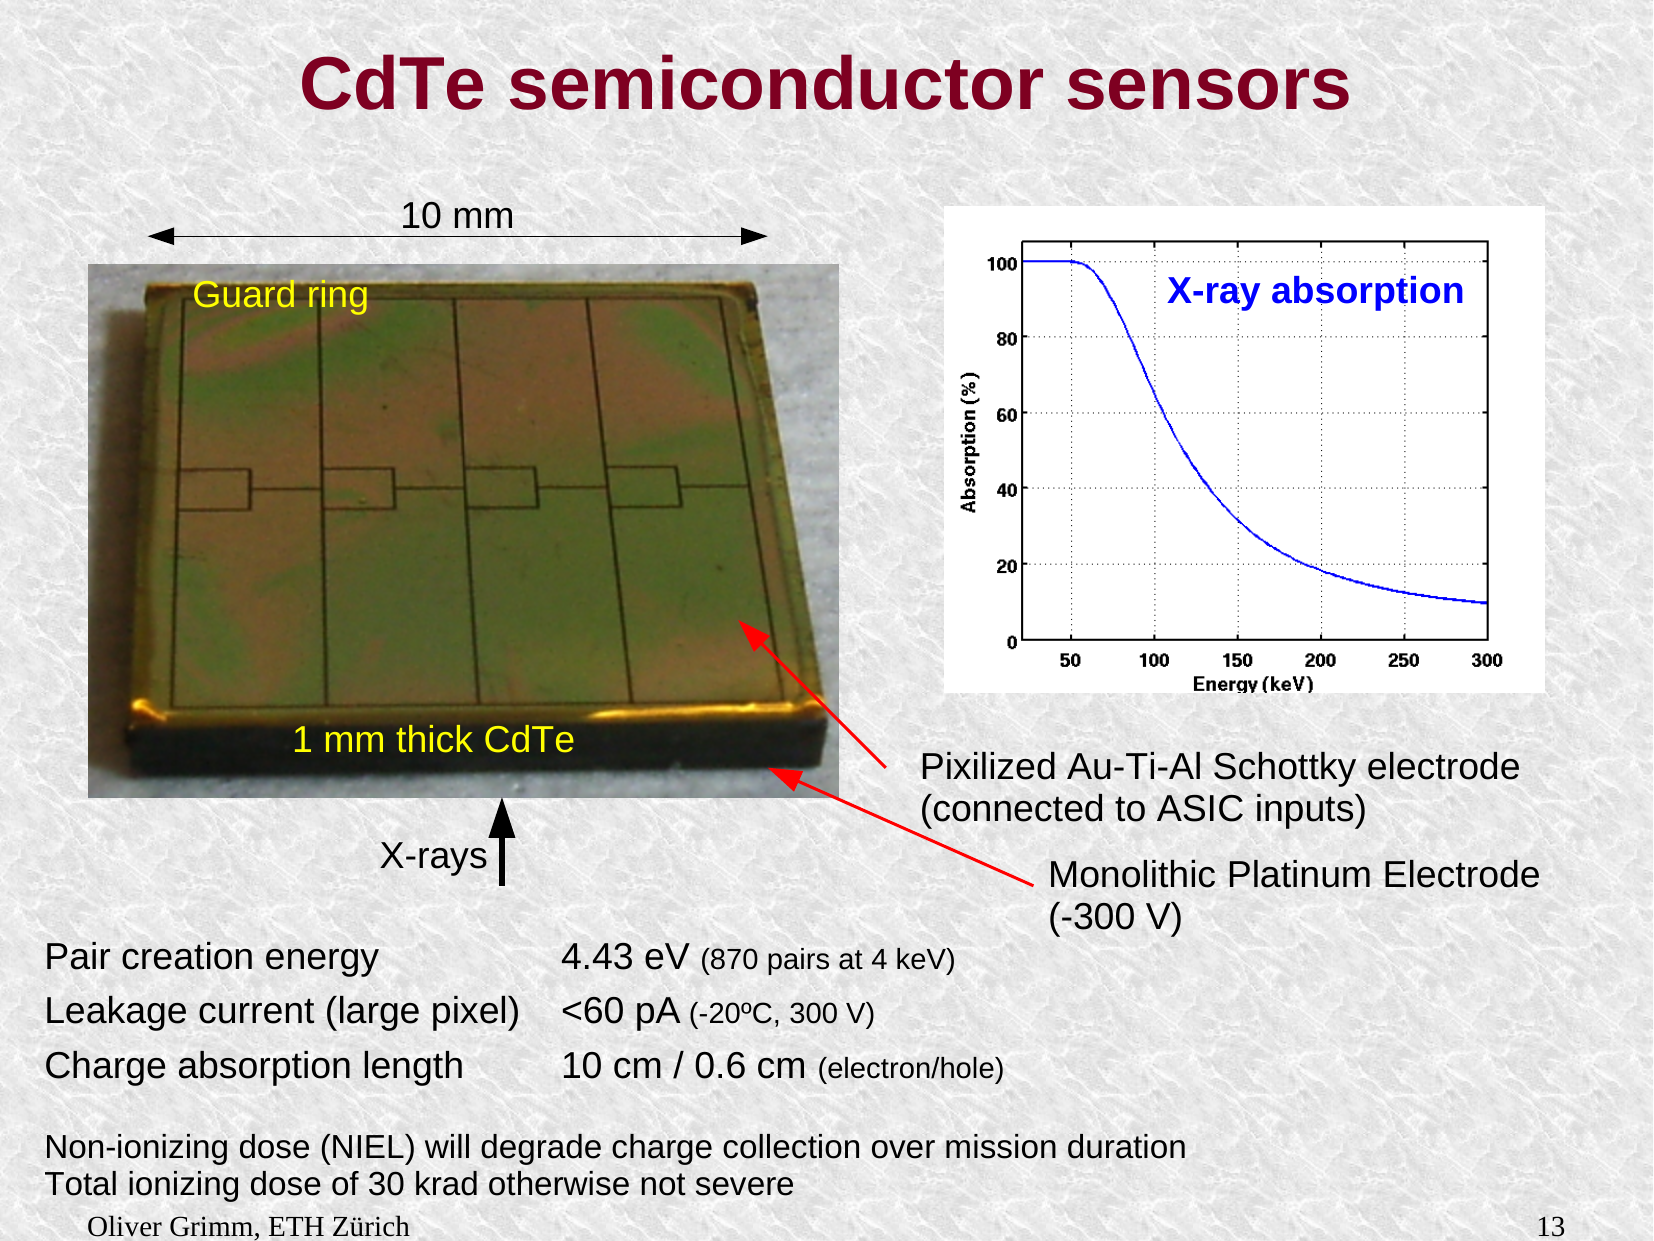

# CdTe semiconductor sensors
10 mm
X-ray absorption
Guard ring
1 mm thick CdTe
Pixilized Au-Ti-Al Schottky electrode
(connected to ASIC inputs)
X-rays
Monolithic Platinum Electrode
(-300 V)
Pair creation energy 			4.43 eV (870 pairs at 4 keV)
Leakage current (large pixel)	<60 pA (-20ºC, 300 V)
Charge absorption length		10 cm / 0.6 cm (electron/hole)
Non-ionizing dose (NIEL) will degrade charge collection over mission duration
Total ionizing dose of 30 krad otherwise not severe
Oliver Grimm, ETH Zürich
13